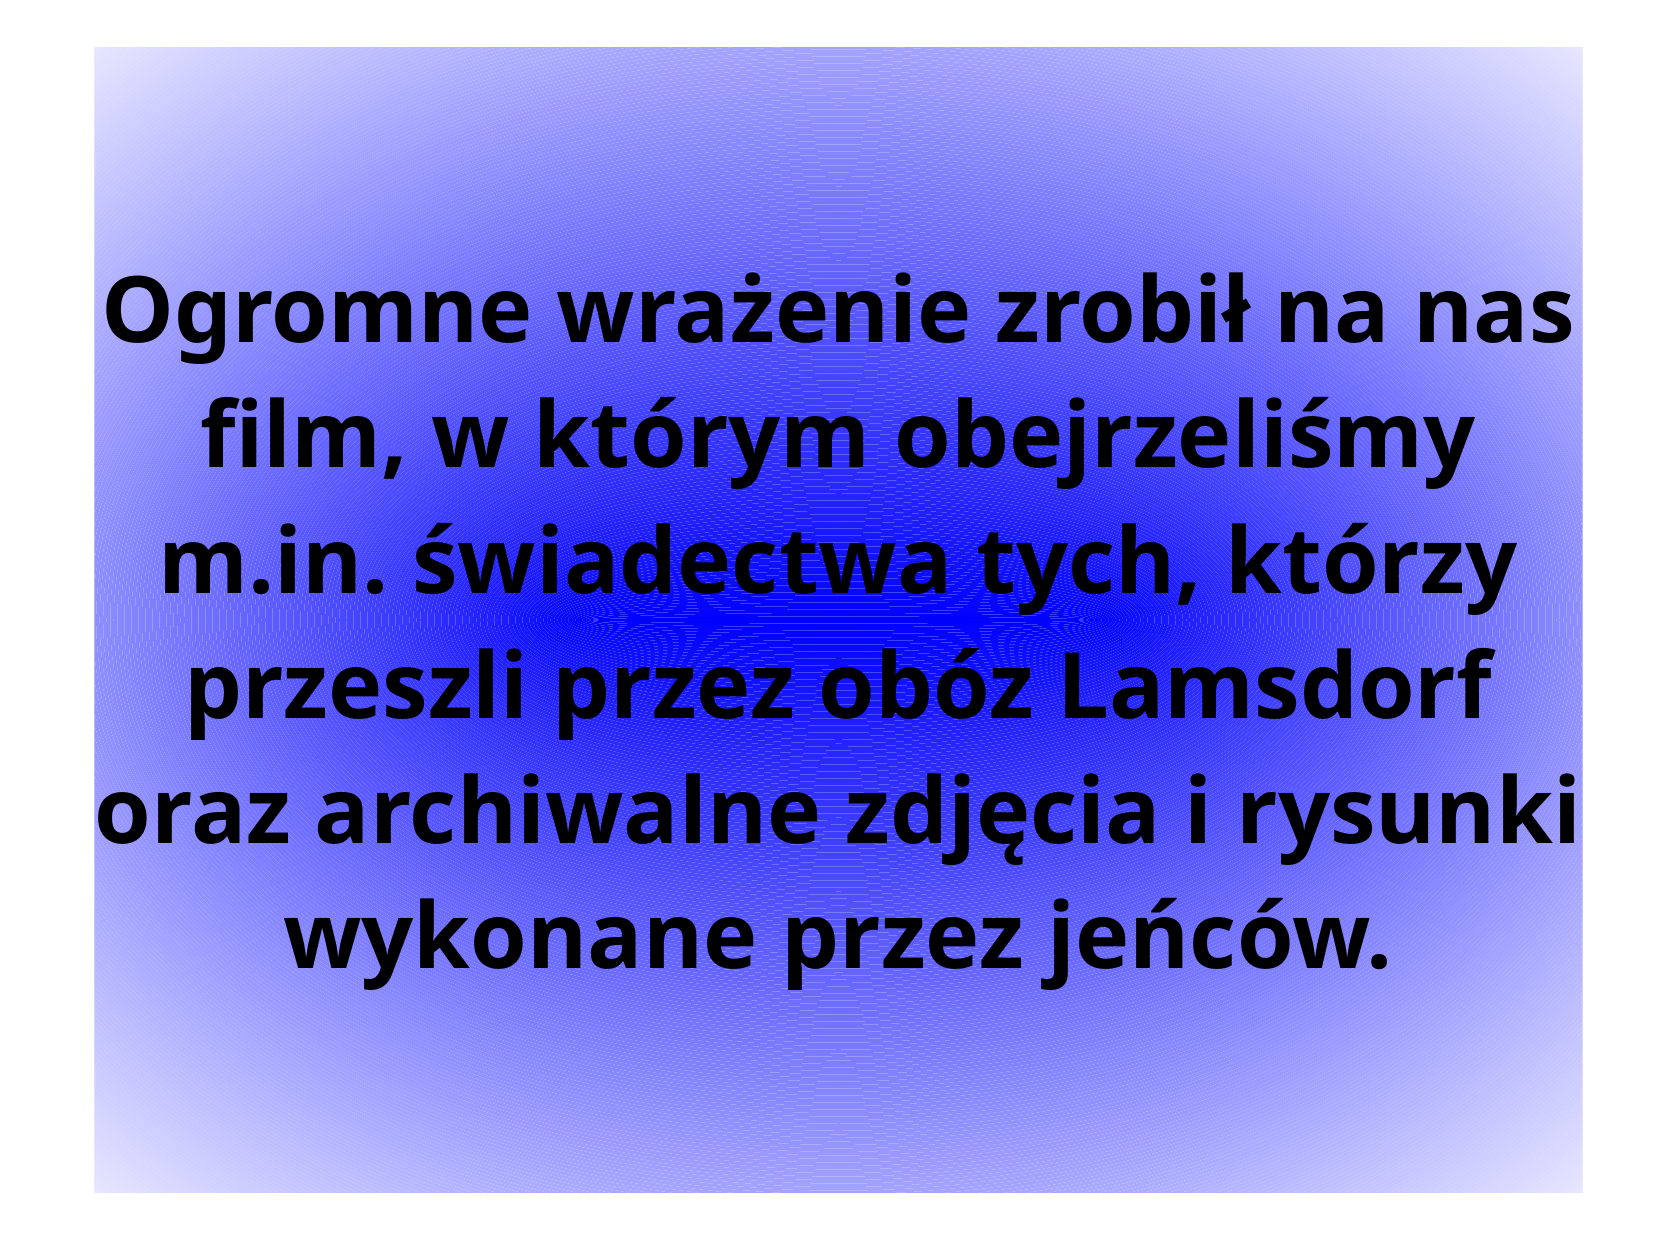

# Ogromne wrażenie zrobił na nas film, w którym obejrzeliśmy m.in. świadectwa tych, którzy przeszli przez obóz Lamsdorf oraz archiwalne zdjęcia i rysunki wykonane przez jeńców.